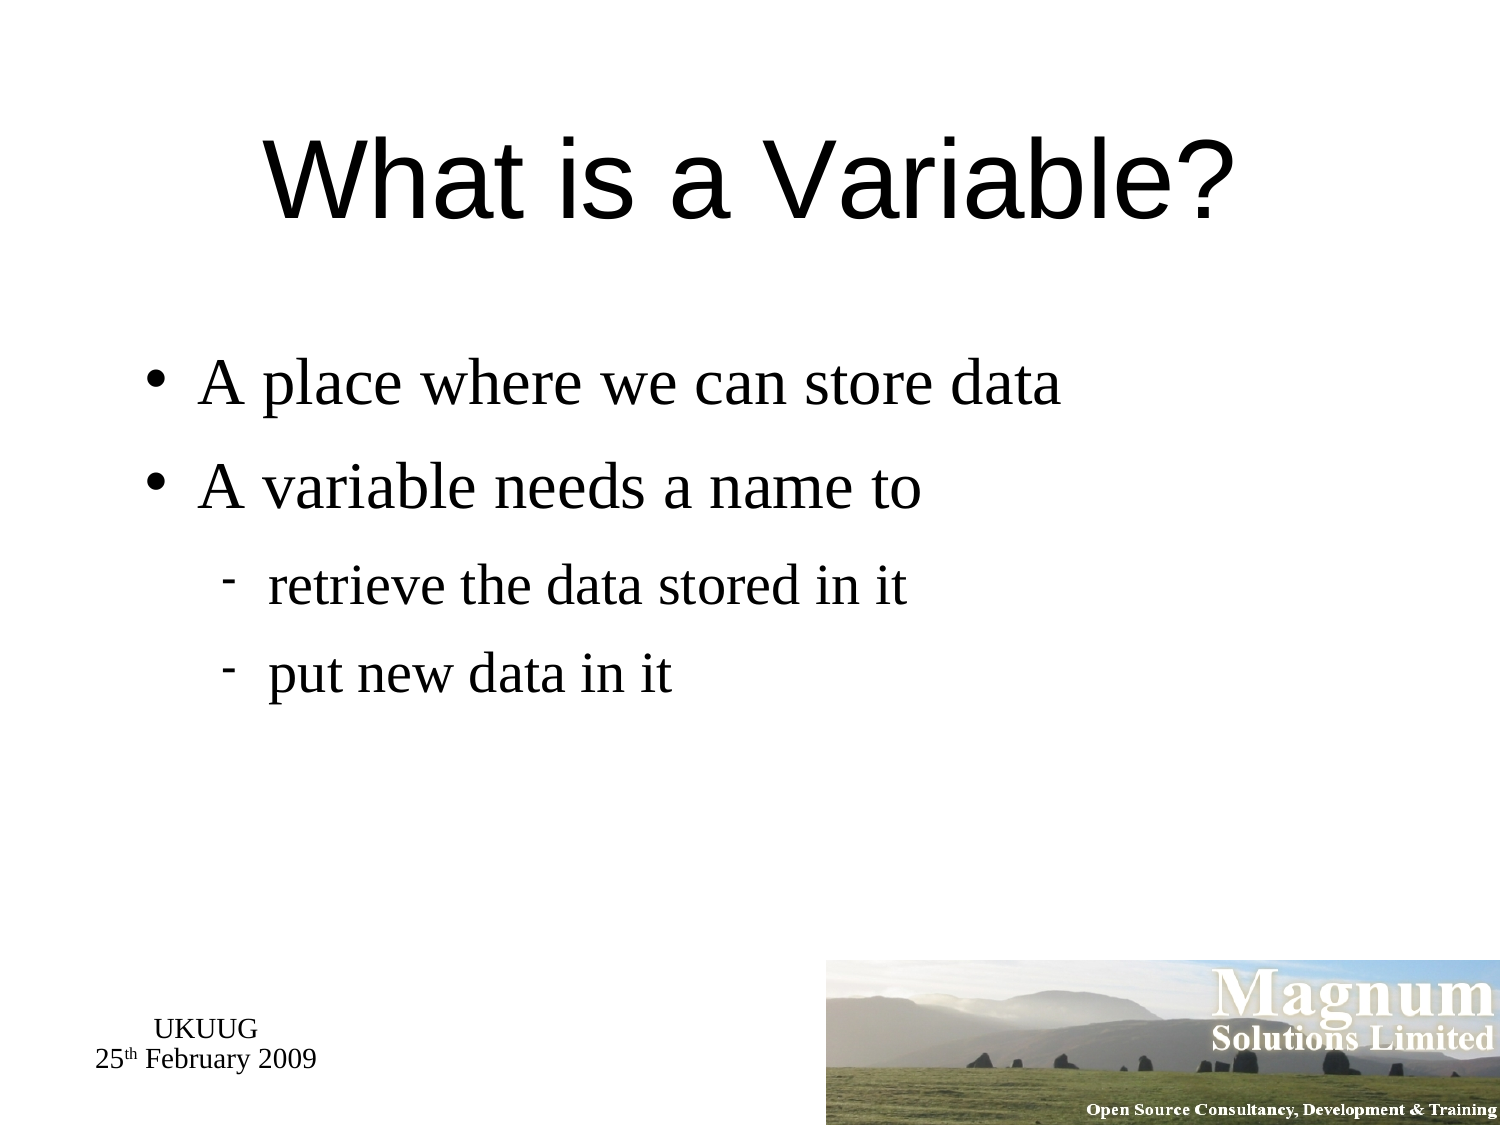

# What is a Variable?
A place where we can store data
A variable needs a name to
retrieve the data stored in it
put new data in it
19